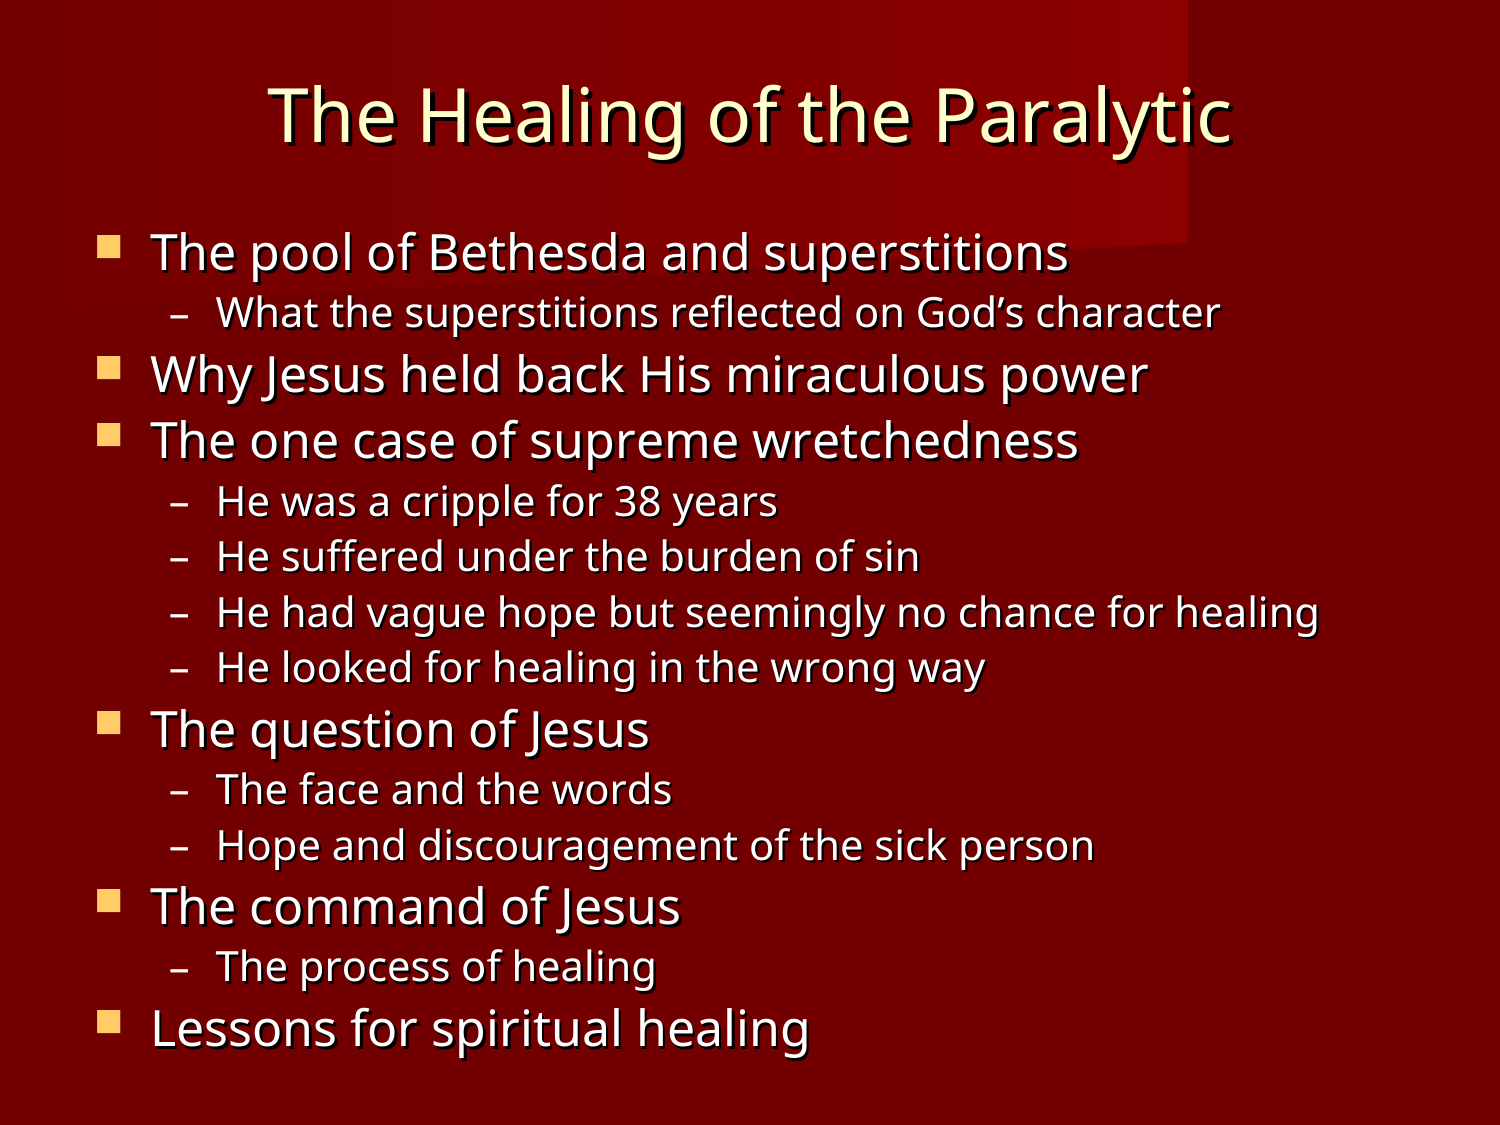

# The Healing of the Paralytic
The pool of Bethesda and superstitions
What the superstitions reflected on God’s character
Why Jesus held back His miraculous power
The one case of supreme wretchedness
He was a cripple for 38 years
He suffered under the burden of sin
He had vague hope but seemingly no chance for healing
He looked for healing in the wrong way
The question of Jesus
The face and the words
Hope and discouragement of the sick person
The command of Jesus
The process of healing
Lessons for spiritual healing